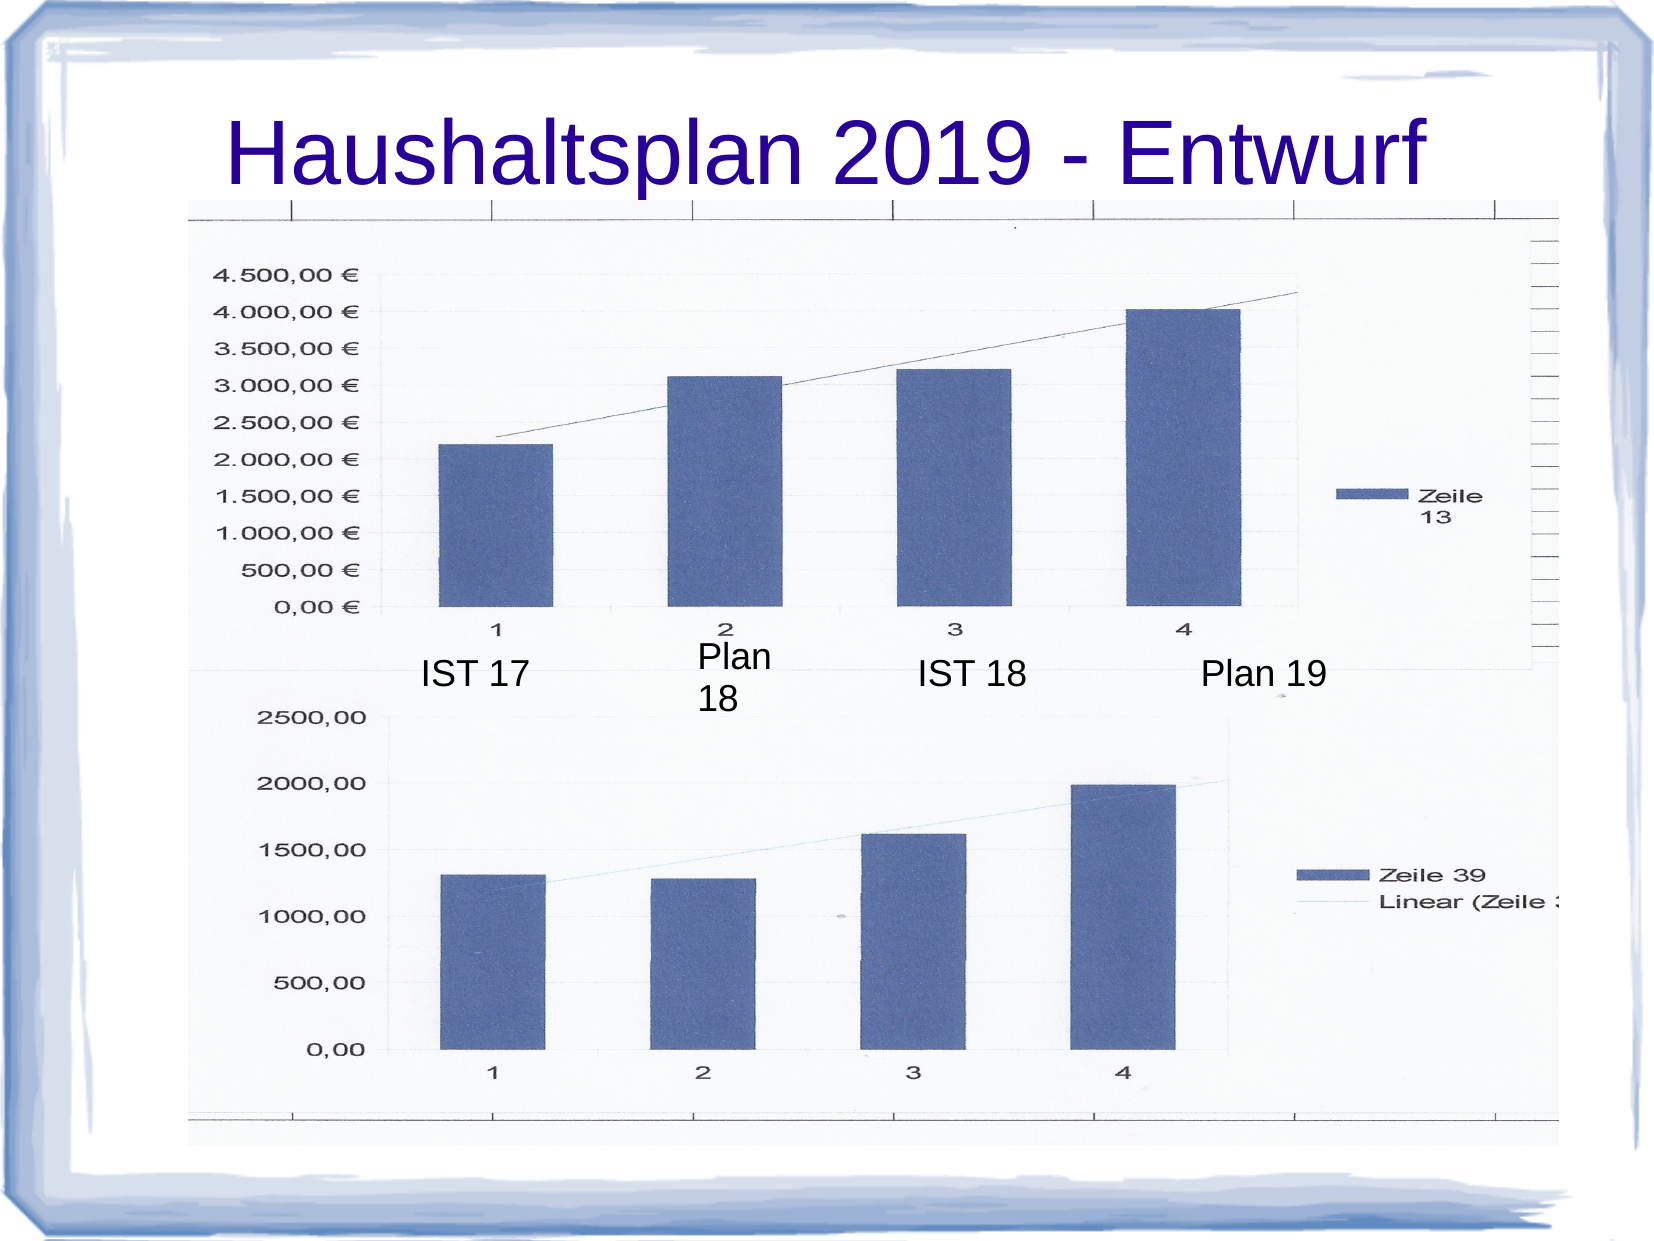

# Haushaltsplan 2019 - Entwurf
IST 17 IST 18		 Plan 19
Plan 18